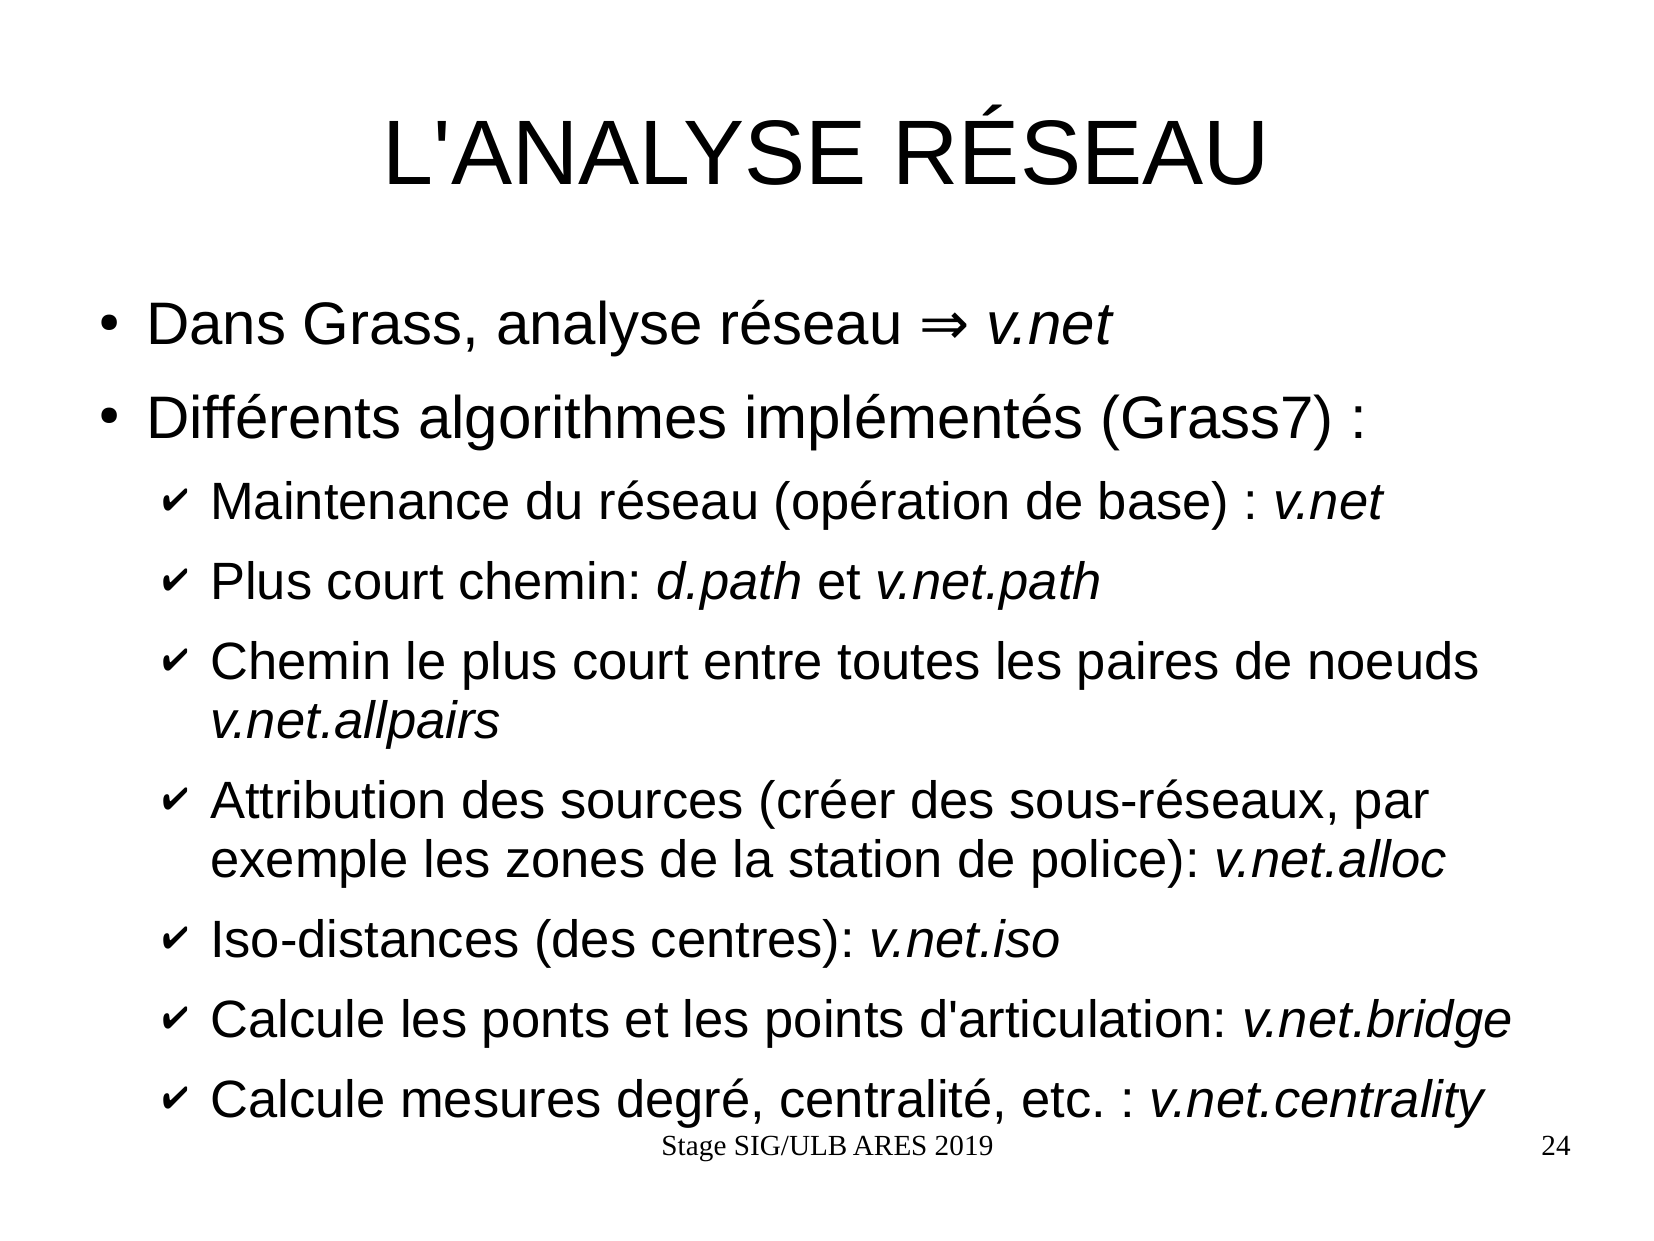

# L'ANALYSE RÉSEAU
Dans Grass, analyse réseau ⇒ v.net
Différents algorithmes implémentés (Grass7) :
Maintenance du réseau (opération de base) : v.net
Plus court chemin: d.path et v.net.path
Chemin le plus court entre toutes les paires de noeuds v.net.allpairs
Attribution des sources (créer des sous-réseaux, par exemple les zones de la station de police): v.net.alloc
Iso-distances (des centres): v.net.iso
Calcule les ponts et les points d'articulation: v.net.bridge
Calcule mesures degré, centralité, etc. : v.net.centrality
Stage SIG/ULB ARES 2019
24